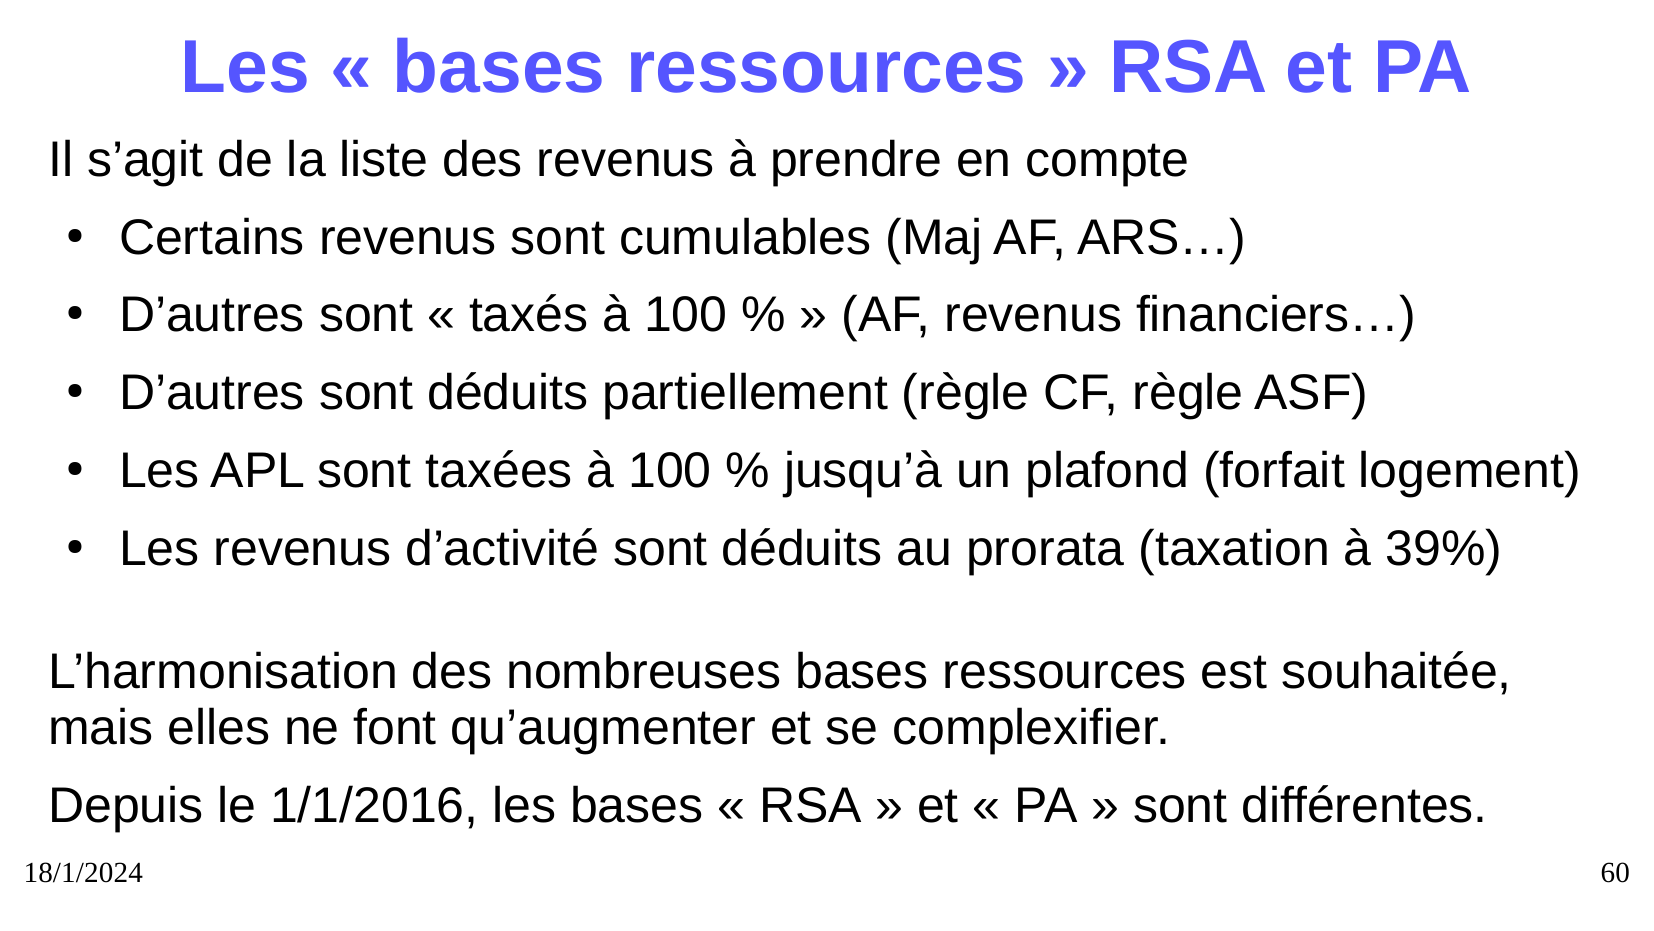

# Les « bases ressources » RSA et PA
Il s’agit de la liste des revenus à prendre en compte
Certains revenus sont cumulables (Maj AF, ARS…)
D’autres sont « taxés à 100 % » (AF, revenus financiers…)
D’autres sont déduits partiellement (règle CF, règle ASF)
Les APL sont taxées à 100 % jusqu’à un plafond (forfait logement)
Les revenus d’activité sont déduits au prorata (taxation à 39%)
L’harmonisation des nombreuses bases ressources est souhaitée,
mais elles ne font qu’augmenter et se complexifier.
Depuis le 1/1/2016, les bases « RSA » et « PA » sont différentes.
18/1/2024
60